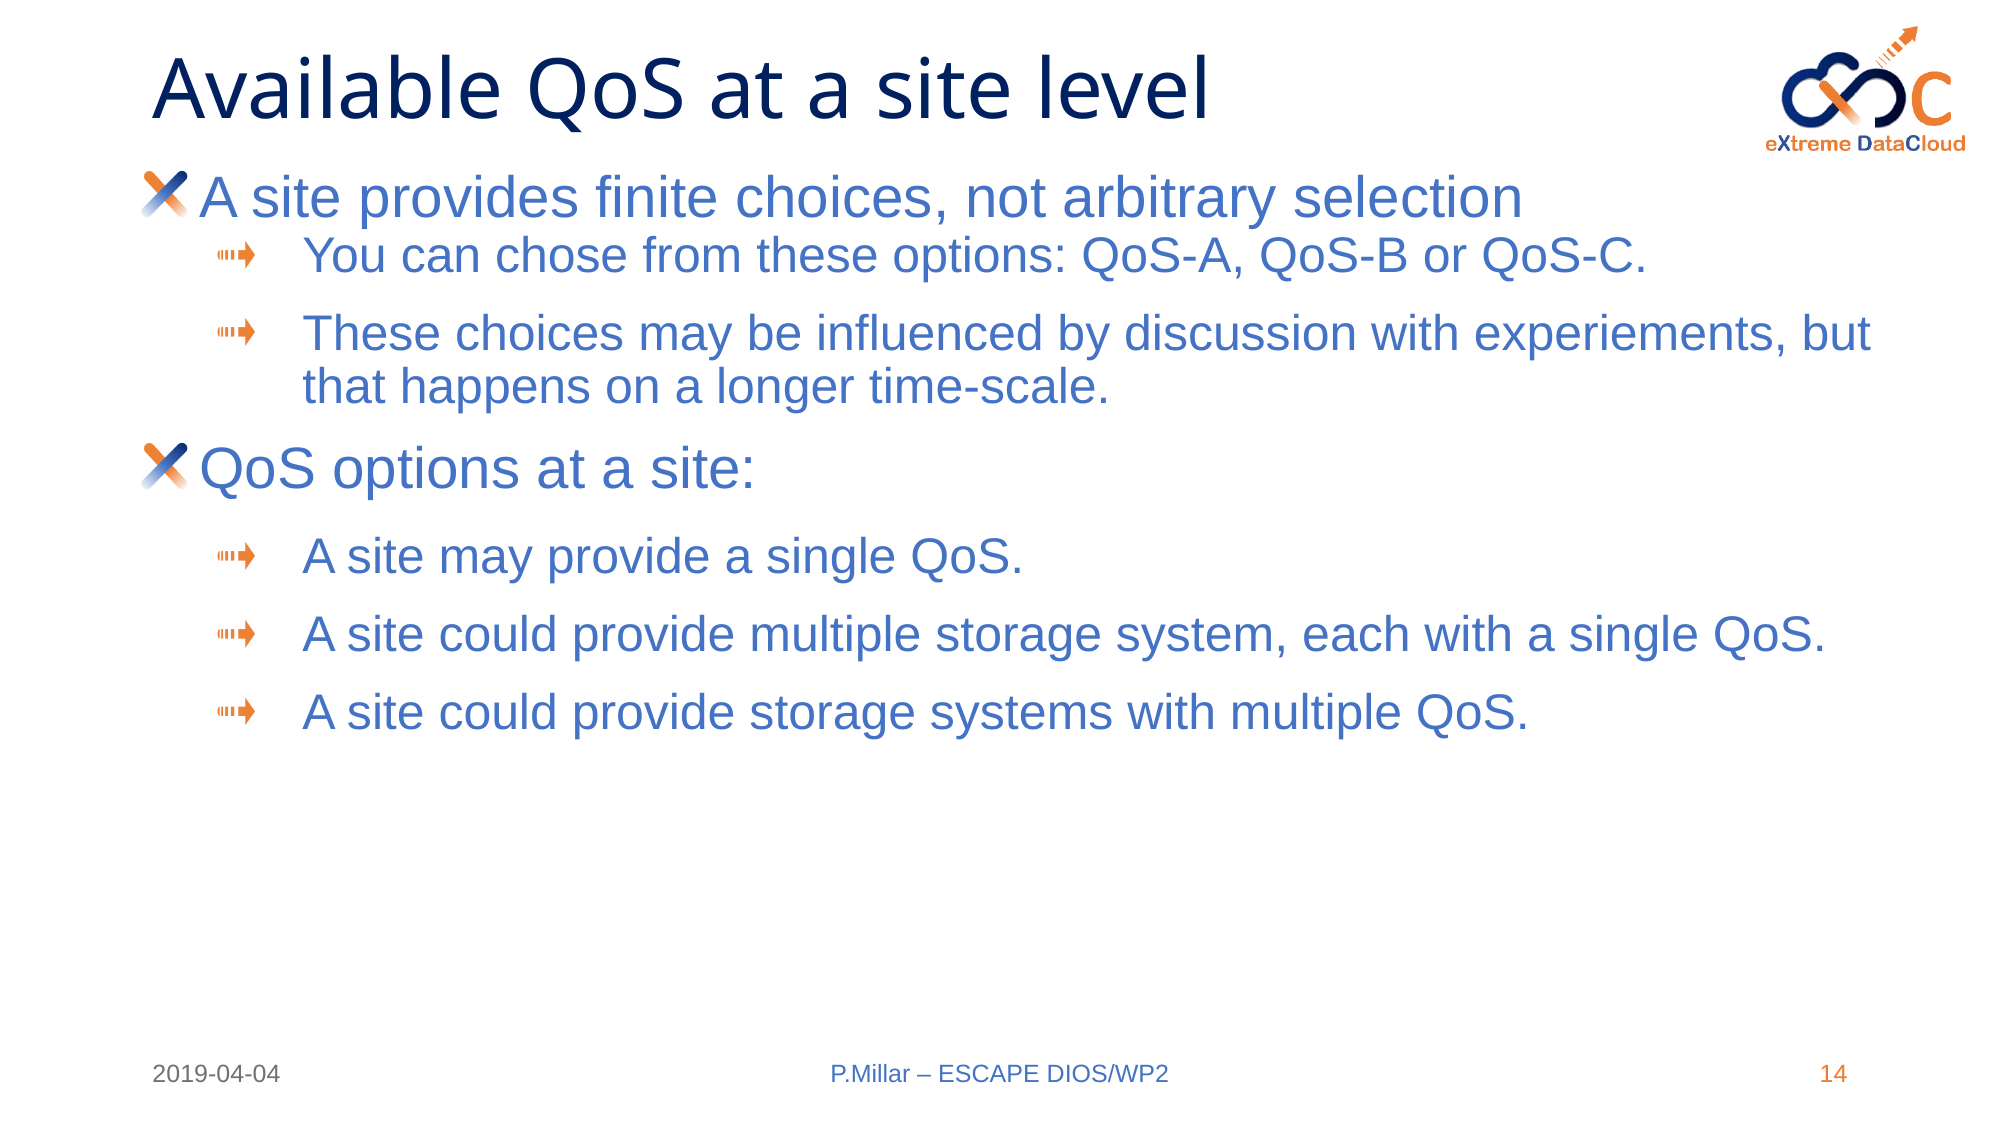

# Available QoS at a site level
A site provides finite choices, not arbitrary selection
You can chose from these options: QoS-A, QoS-B or QoS-C.
These choices may be influenced by discussion with experiements, but that happens on a longer time-scale.
QoS options at a site:
A site may provide a single QoS.
A site could provide multiple storage system, each with a single QoS.
A site could provide storage systems with multiple QoS.
2019-04-04
P.Millar – ESCAPE DIOS/WP2